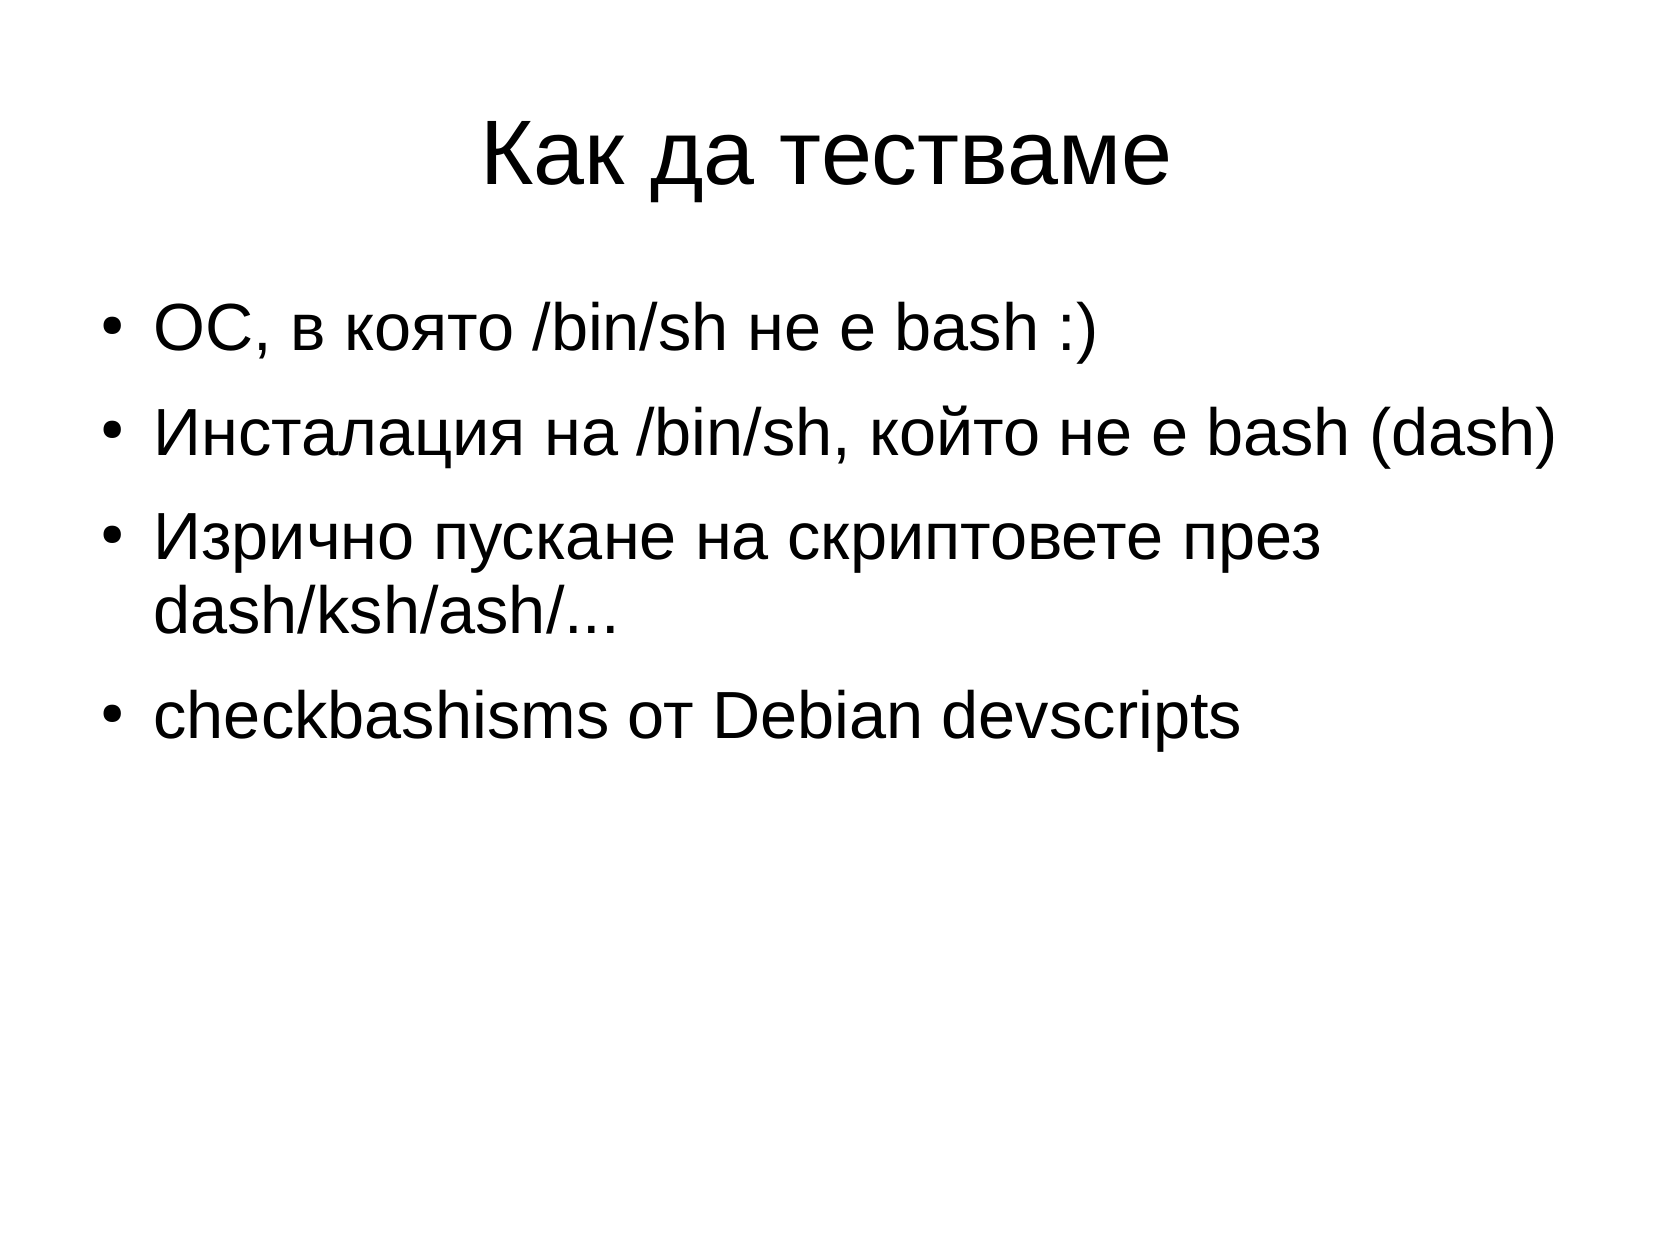

# Как да тестваме
ОС, в която /bin/sh не е bash :)
Инсталация на /bin/sh, който не е bash (dash)
Изрично пускане на скриптовете през dash/ksh/ash/...
checkbashisms от Debian devscripts